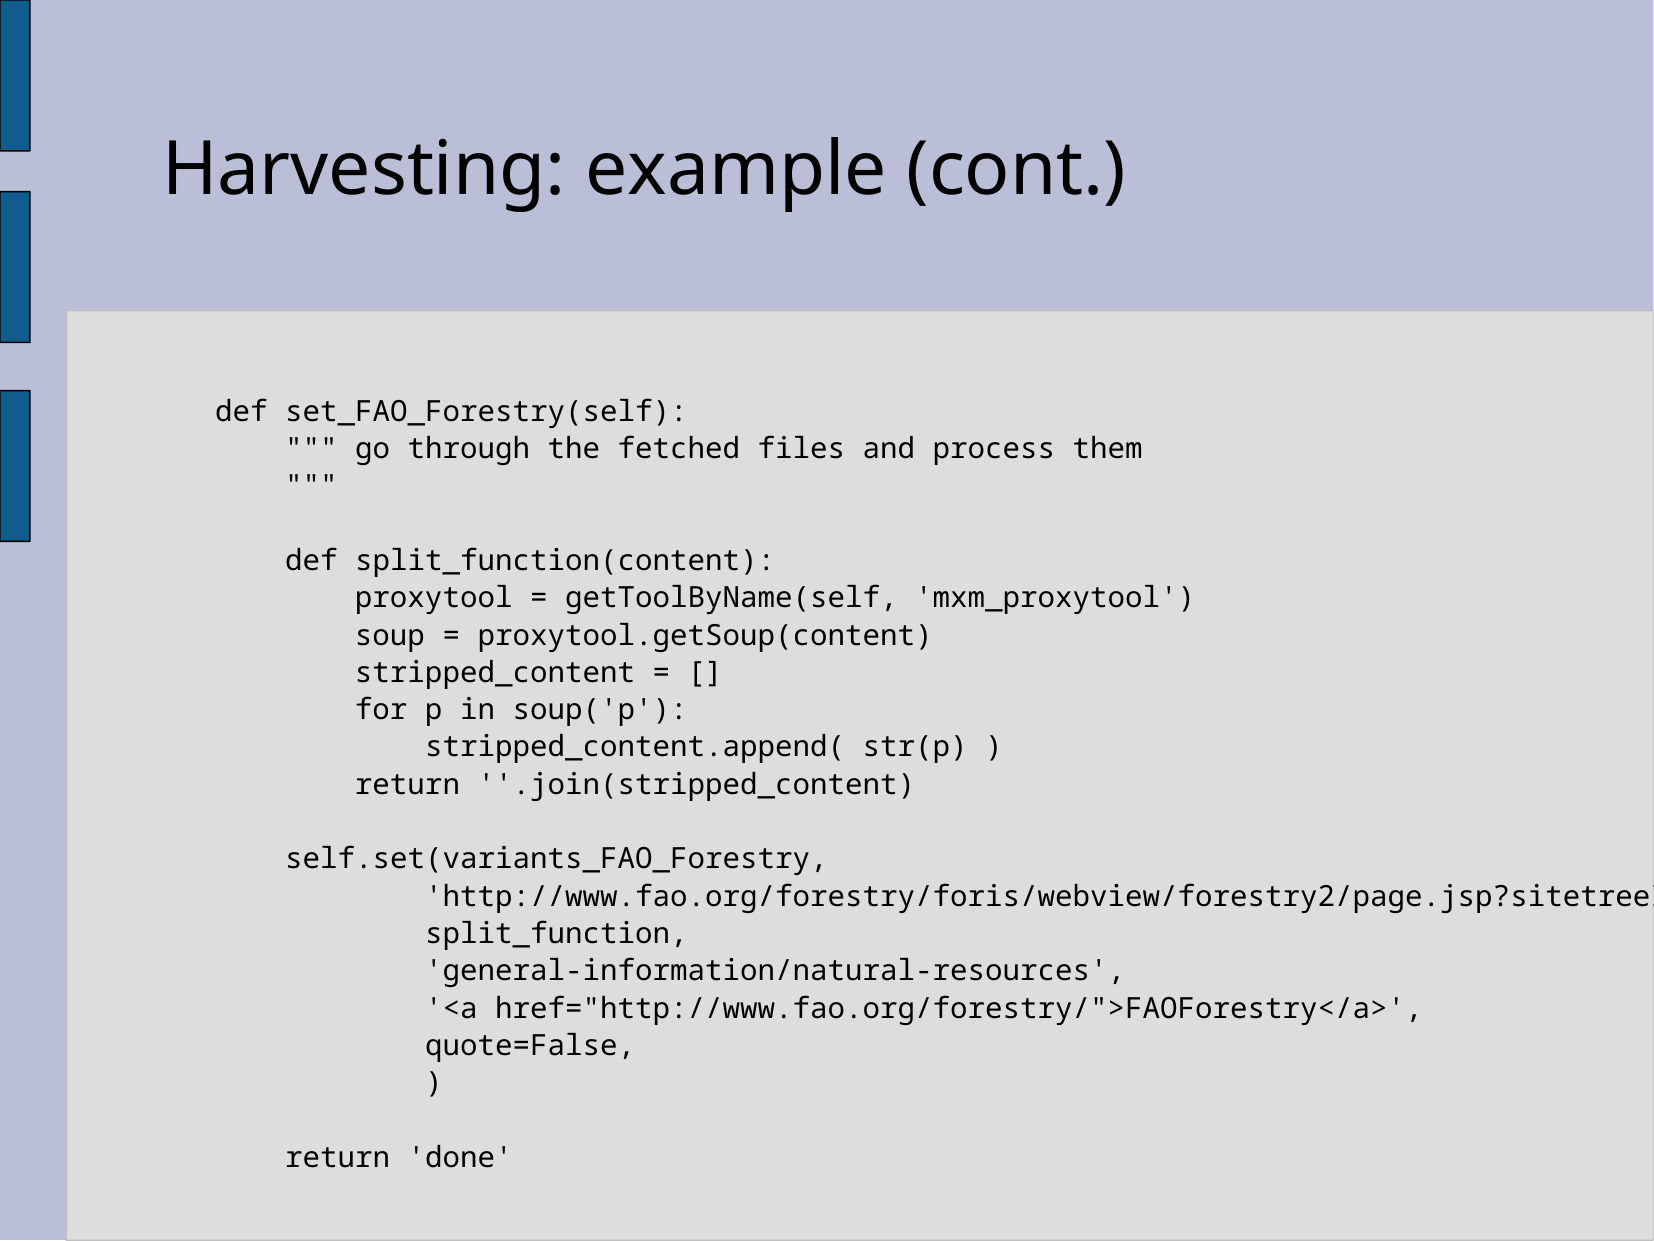

Harvesting: example (cont.)
 def set_FAO_Forestry(self):
 """ go through the fetched files and process them
 """
 def split_function(content):
 proxytool = getToolByName(self, 'mxm_proxytool')
 soup = proxytool.getSoup(content)
 stripped_content = []
 for p in soup('p'):
 stripped_content.append( str(p) )
 return ''.join(stripped_content)
 self.set(variants_FAO_Forestry,
 'http://www.fao.org/forestry/foris/webview/forestry2/page.jsp?sitetreeId=18310&langId=1&geoId=%s',
 split_function,
 'general-information/natural-resources',
 '<a href="http://www.fao.org/forestry/">FAOForestry</a>',
 quote=False,
 )
 return 'done'